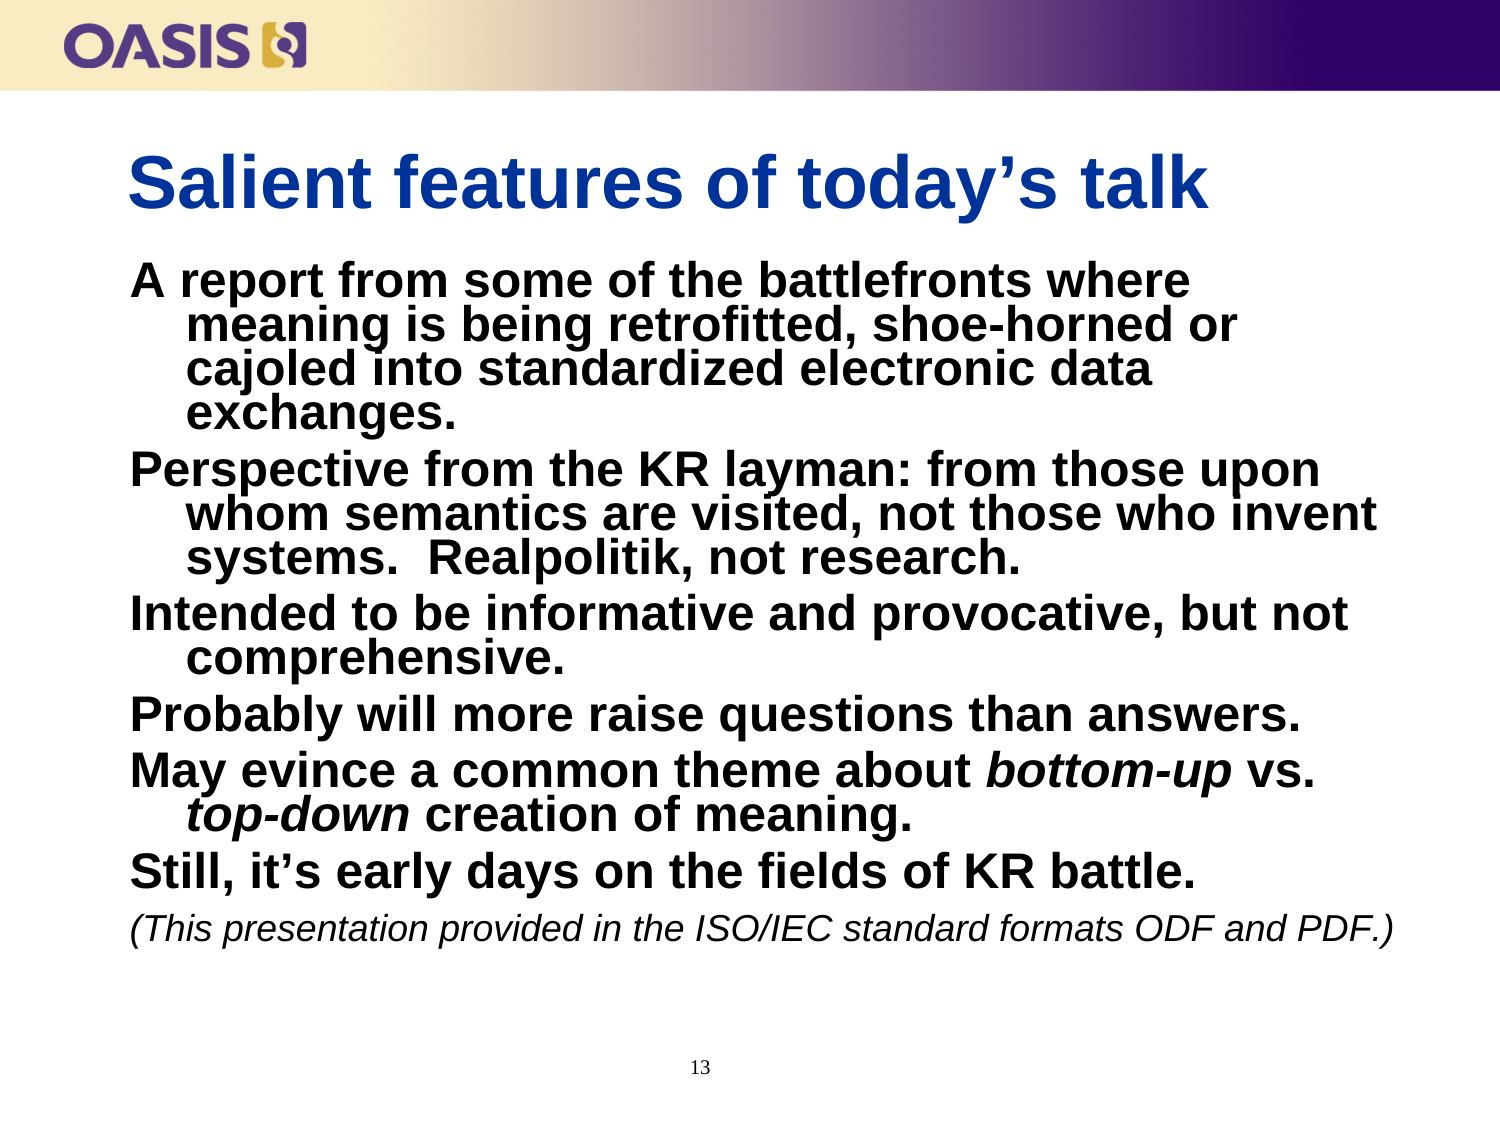

# Salient features of today’s talk
A report from some of the battlefronts where meaning is being retrofitted, shoe-horned or cajoled into standardized electronic data exchanges.
Perspective from the KR layman: from those upon whom semantics are visited, not those who invent systems. Realpolitik, not research.
Intended to be informative and provocative, but not comprehensive.
Probably will more raise questions than answers.
May evince a common theme about bottom-up vs. top-down creation of meaning.
Still, it’s early days on the fields of KR battle.
(This presentation provided in the ISO/IEC standard formats ODF and PDF.)‏